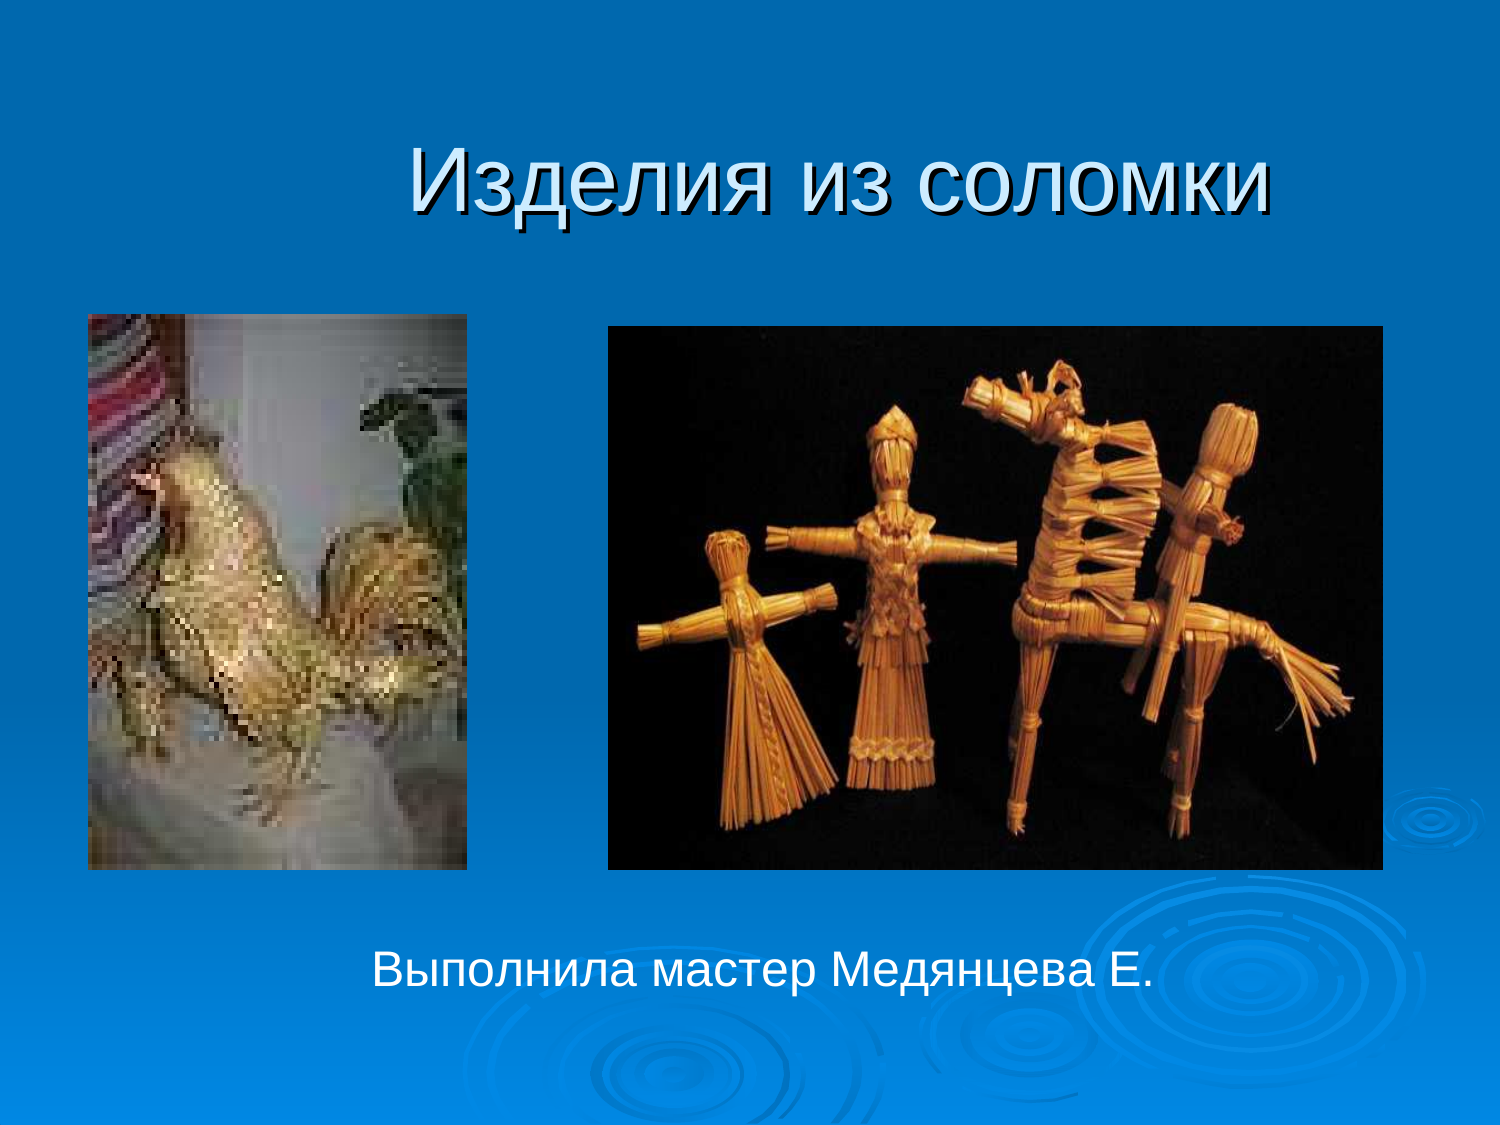

Изделия из соломки
 Выполнила мастер Медянцева Е.